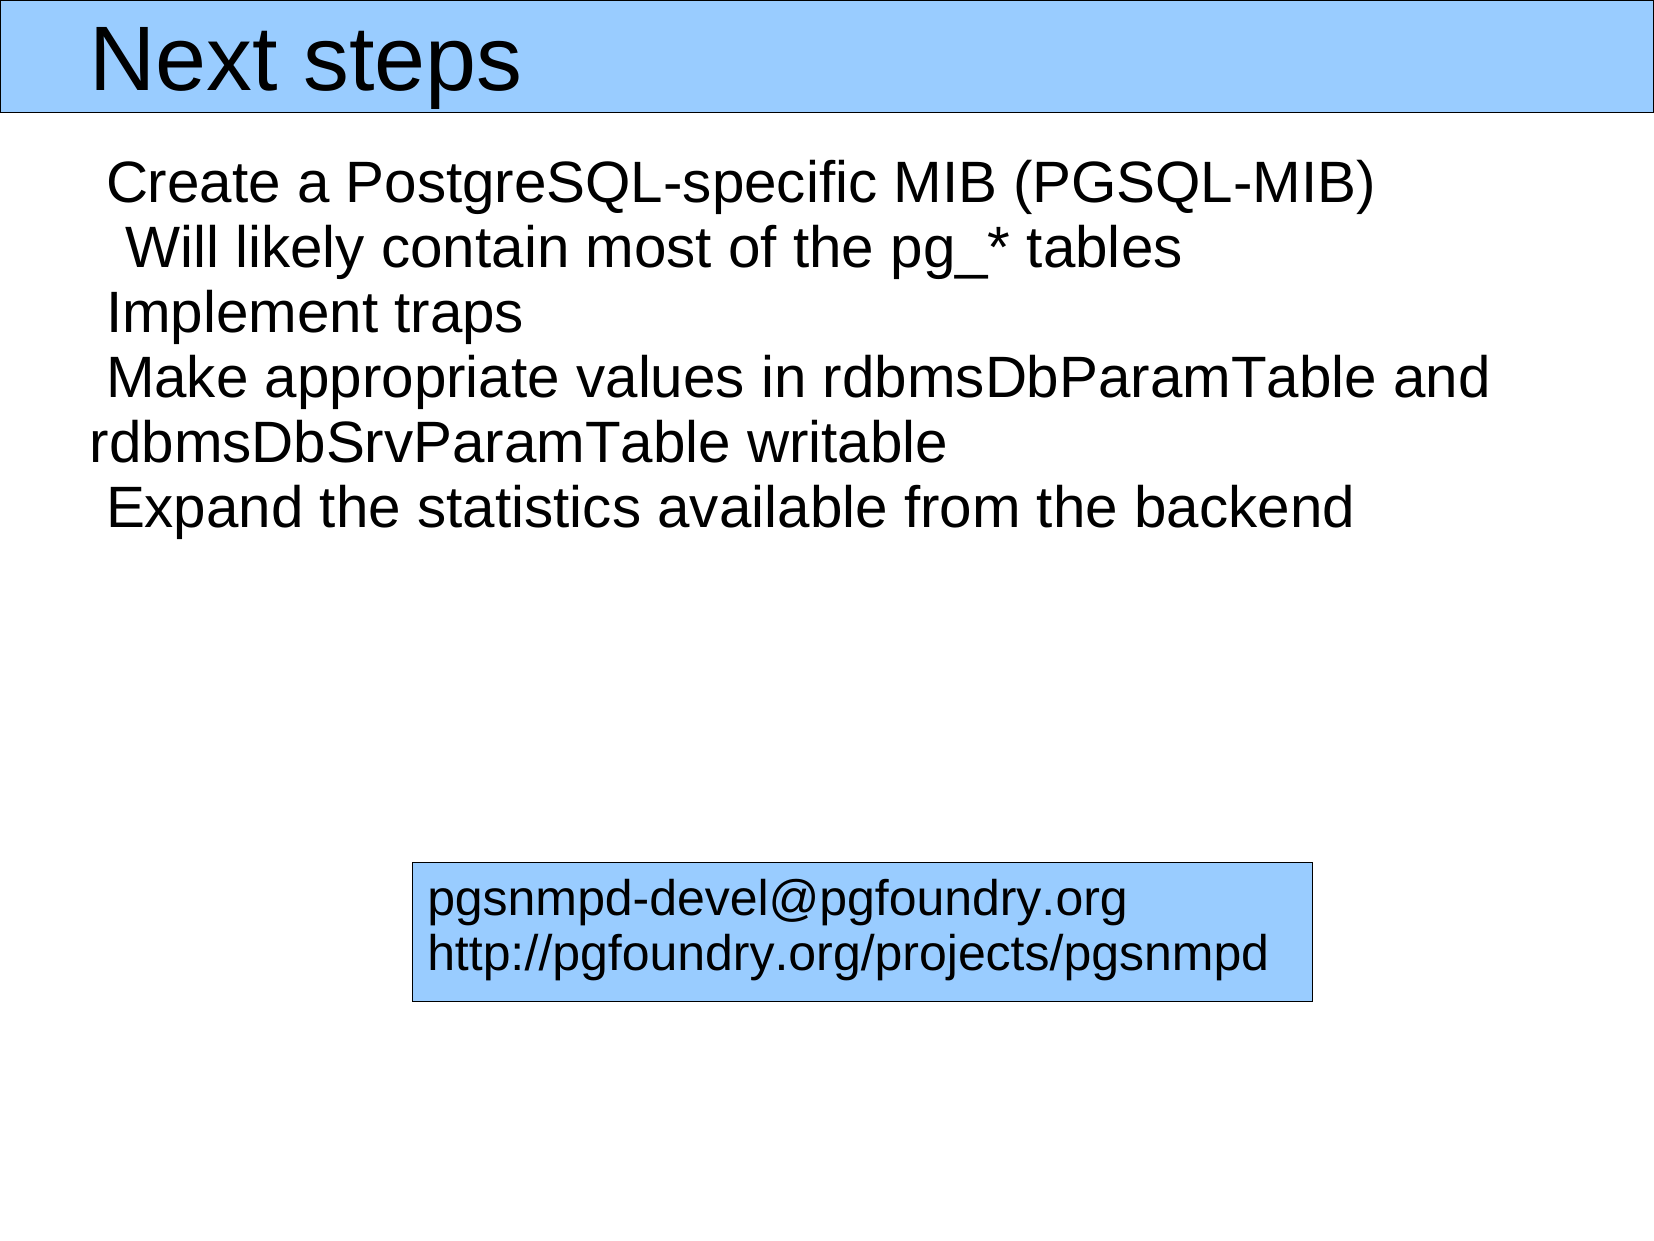

Next steps
 Create a PostgreSQL-specific MIB (PGSQL-MIB)
Will likely contain most of the pg_* tables
 Implement traps
 Make appropriate values in rdbmsDbParamTable and rdbmsDbSrvParamTable writable
 Expand the statistics available from the backend
pgsnmpd-devel@pgfoundry.org
http://pgfoundry.org/projects/pgsnmpd